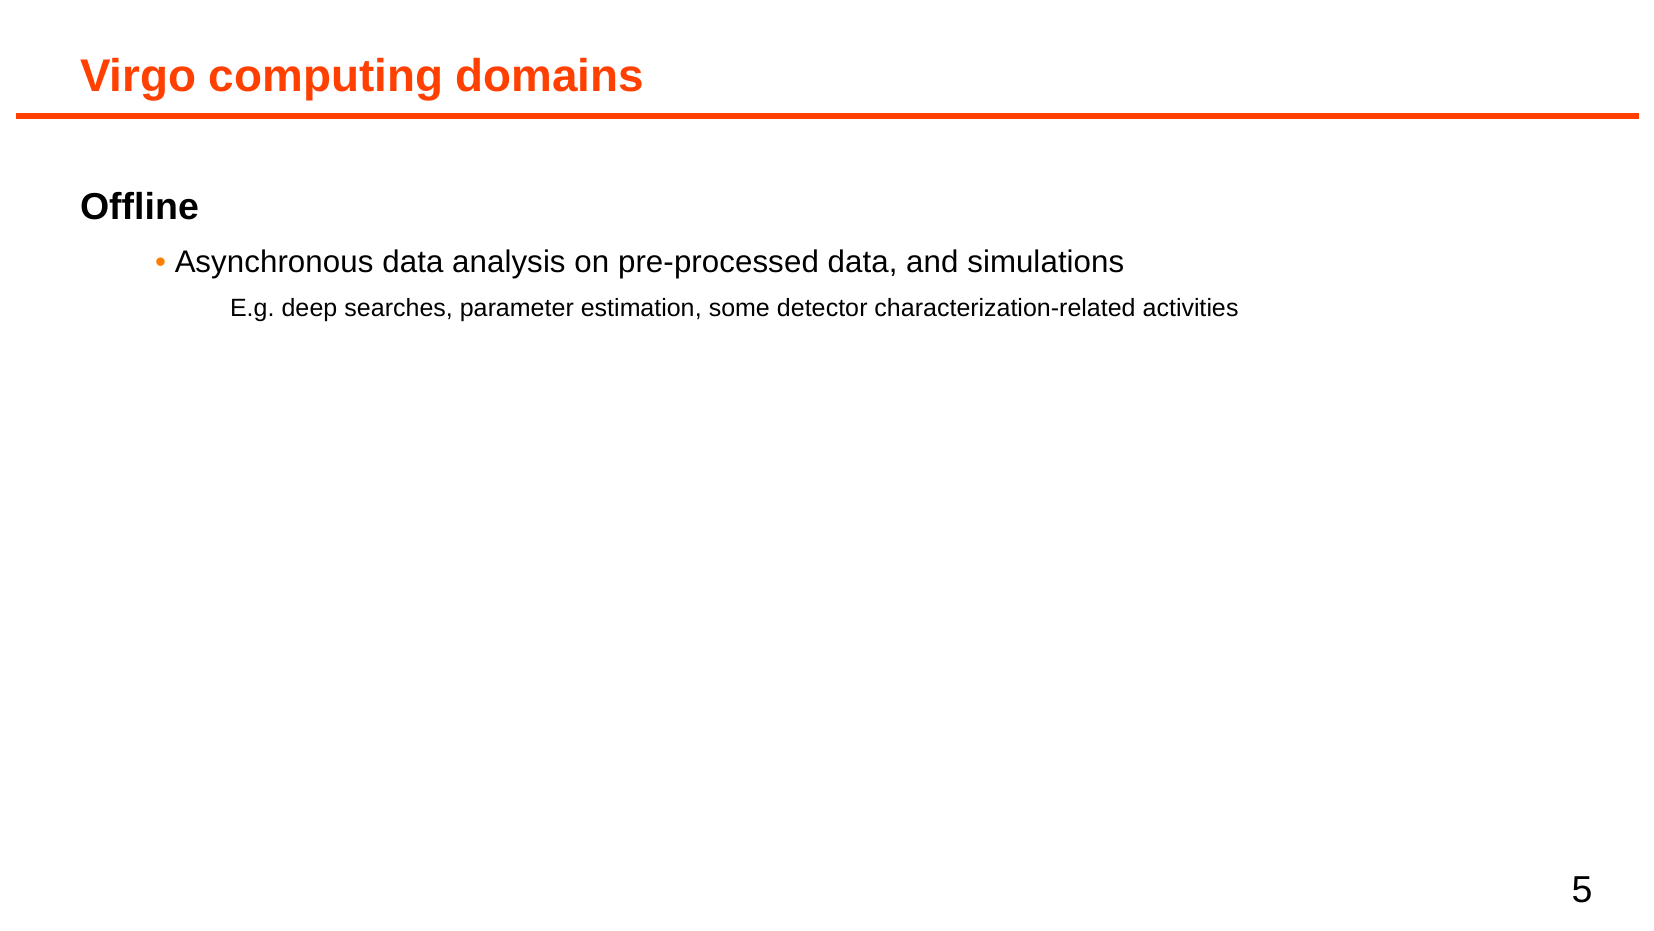

Virgo computing domains
Offline
	• Asynchronous data analysis on pre-processed data, and simulations
		E.g. deep searches, parameter estimation, some detector characterization-related activities
5